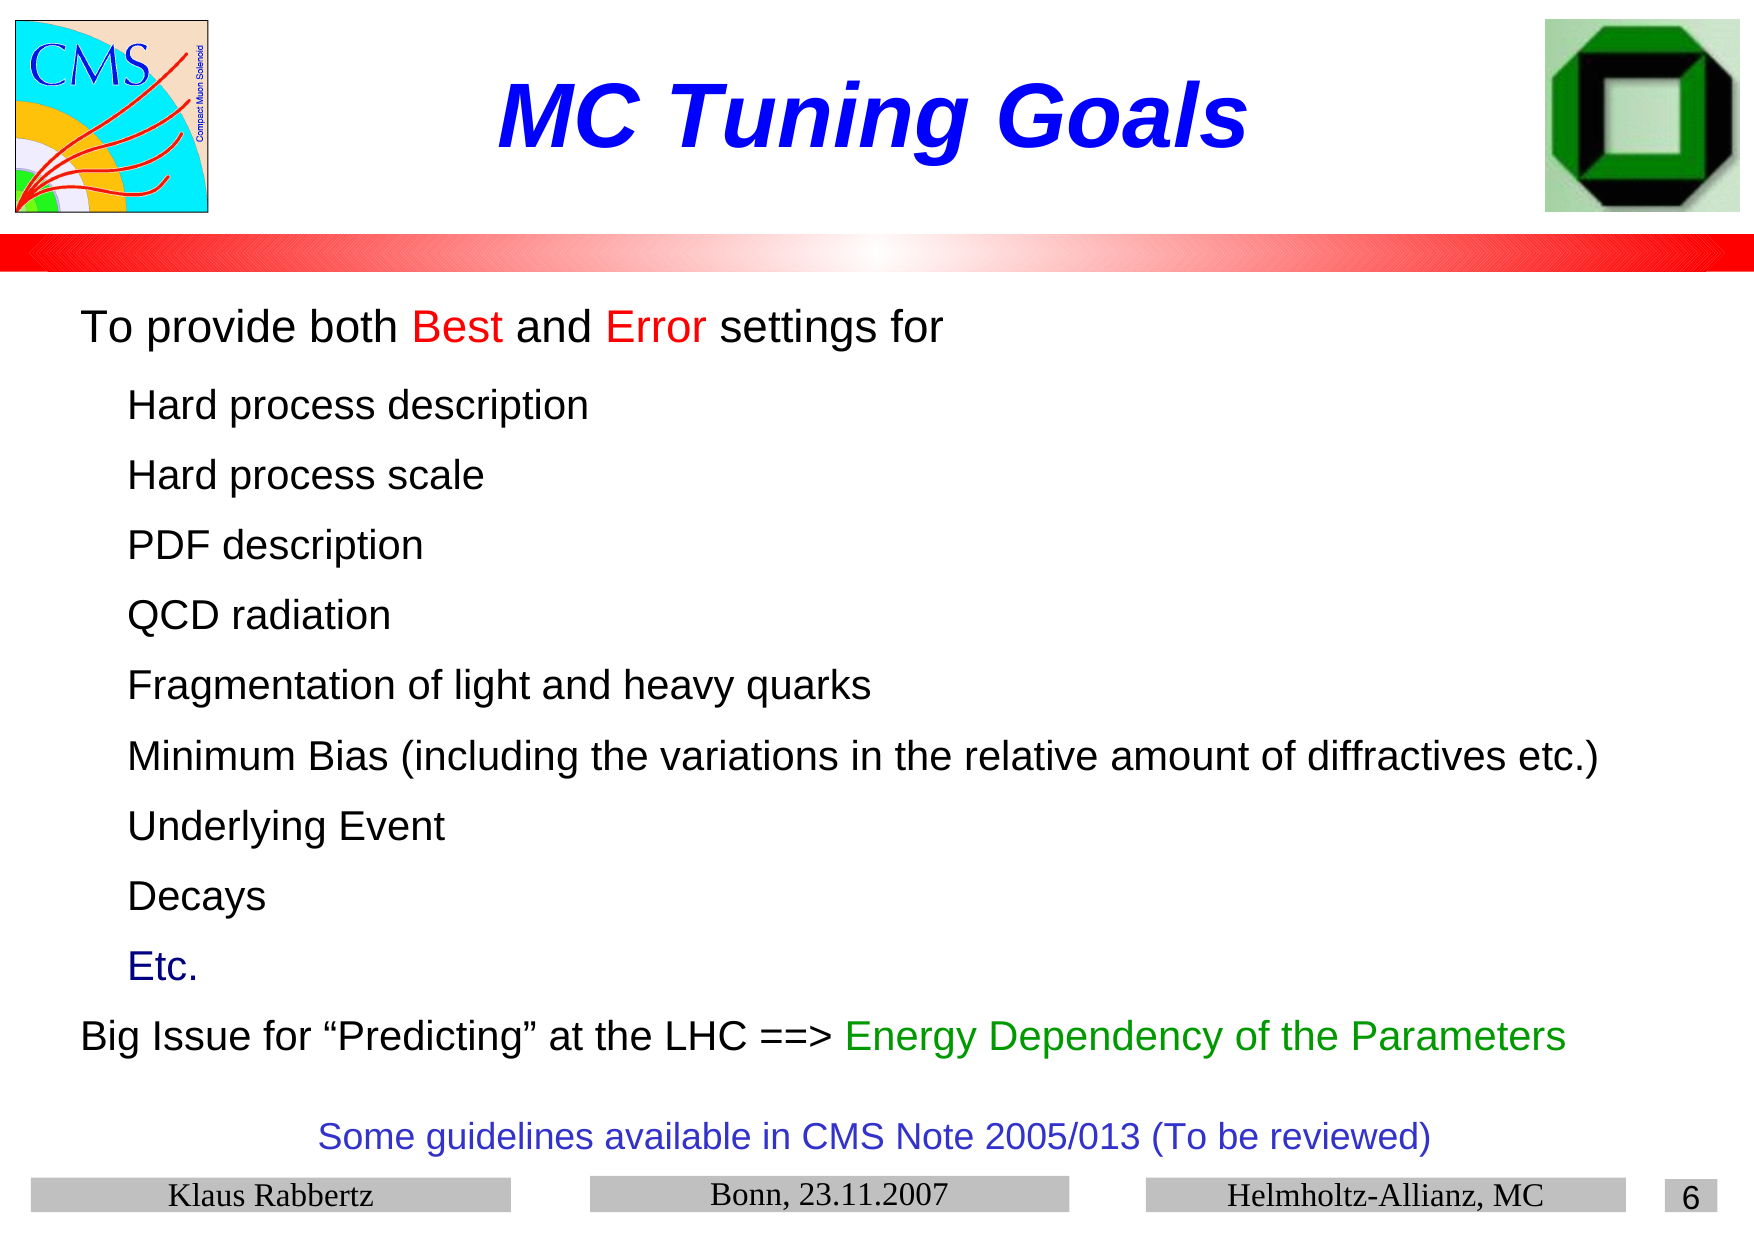

# MC Tuning Goals
To provide both Best and Error settings for
Hard process description
Hard process scale
PDF description
QCD radiation
Fragmentation of light and heavy quarks
Minimum Bias (including the variations in the relative amount of diffractives etc.)
Underlying Event
Decays
Etc.
Big Issue for “Predicting” at the LHC ==> Energy Dependency of the Parameters
Some guidelines available in CMS Note 2005/013 (To be reviewed)